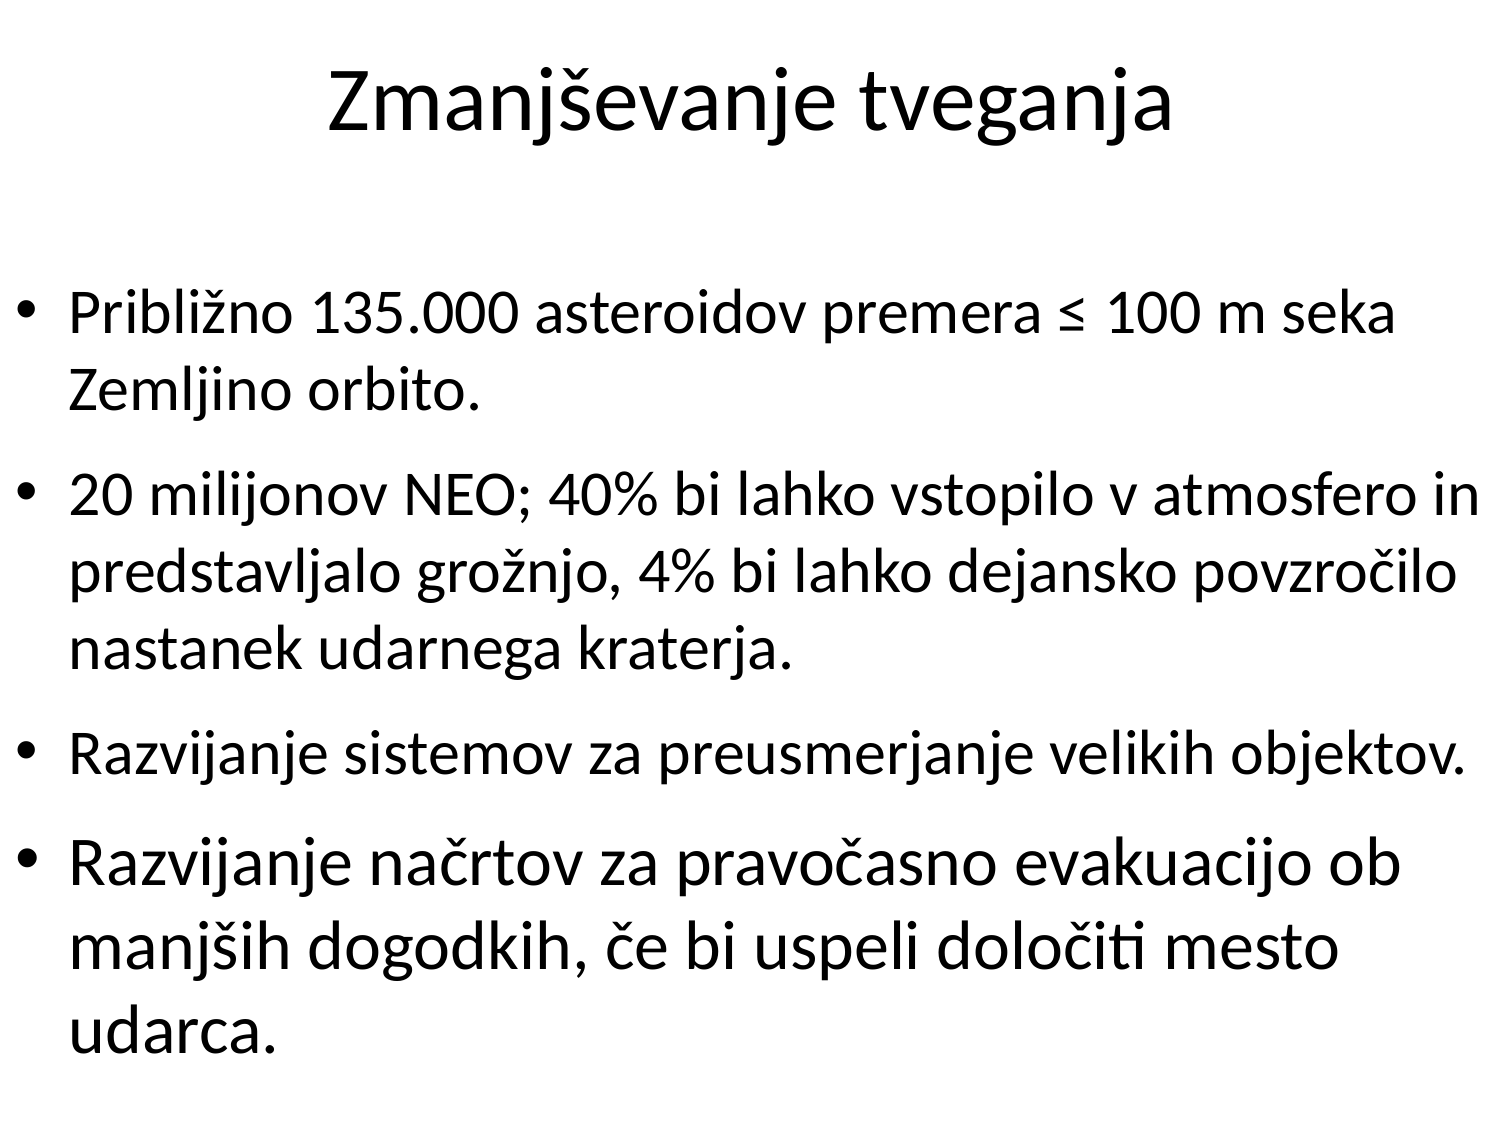

# Zmanjševanje tveganja
Približno 135.000 asteroidov premera ≤ 100 m seka Zemljino orbito.
20 milijonov NEO; 40% bi lahko vstopilo v atmosfero in predstavljalo grožnjo, 4% bi lahko dejansko povzročilo nastanek udarnega kraterja.
Razvijanje sistemov za preusmerjanje velikih objektov.
Razvijanje načrtov za pravočasno evakuacijo ob manjših dogodkih, če bi uspeli določiti mesto udarca.